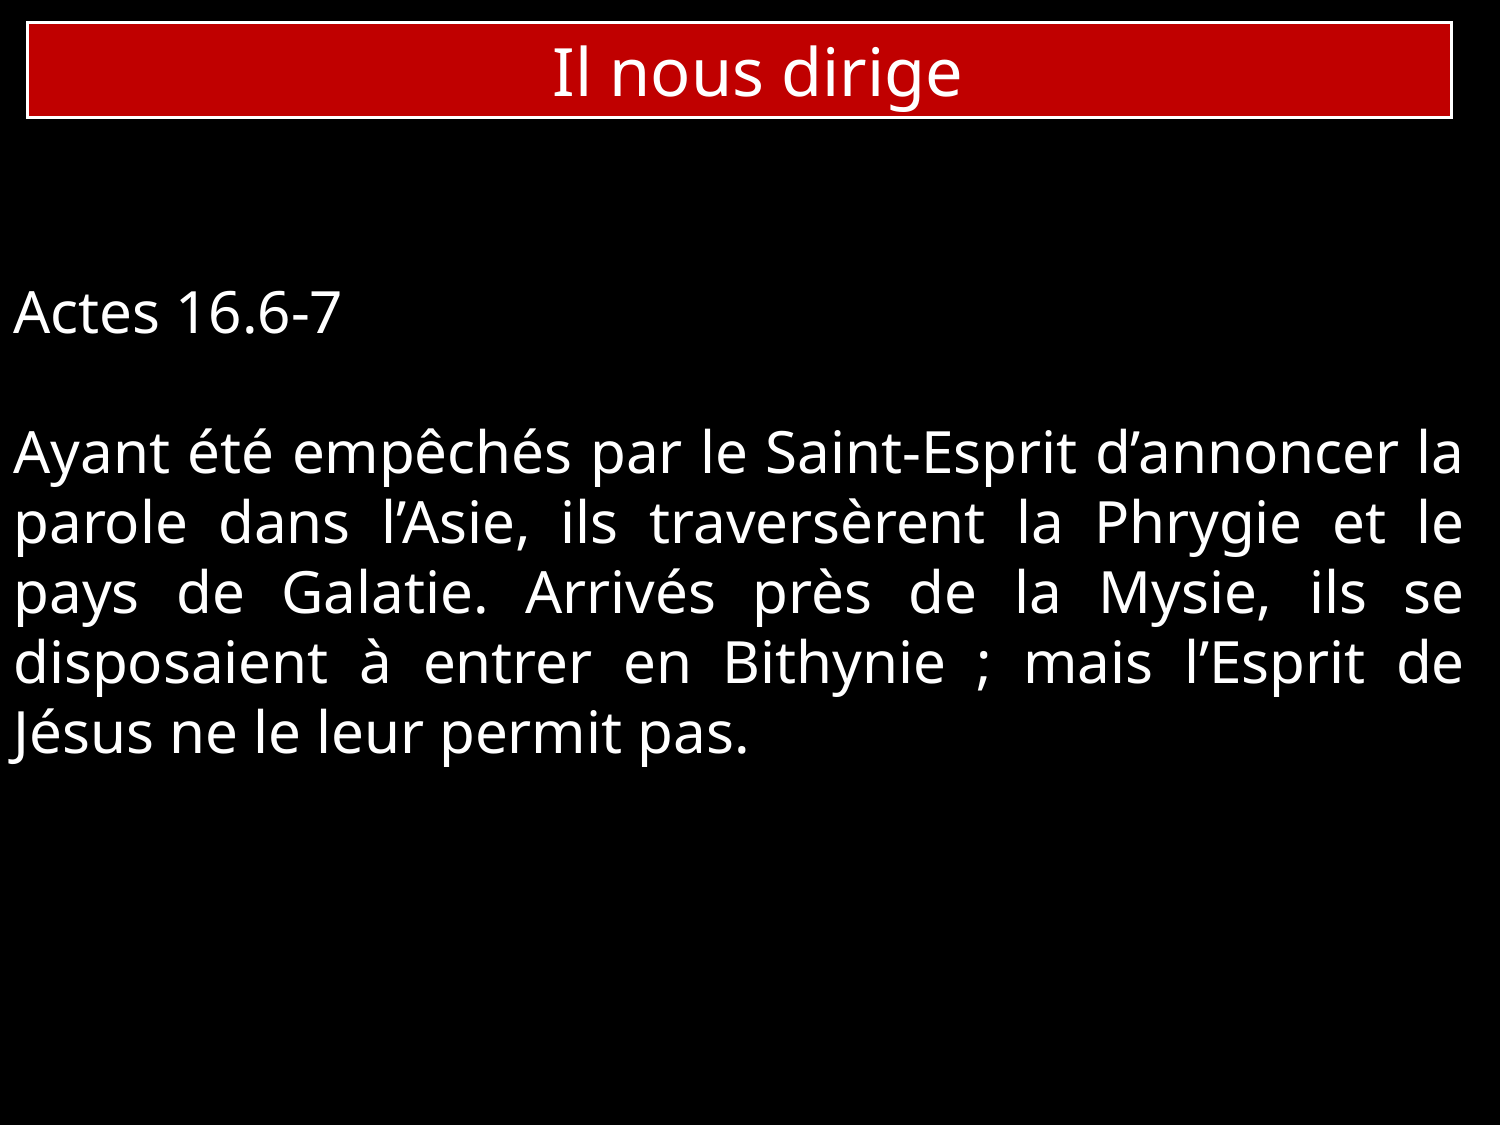

Il nous dirige
Actes 16.6-7
Ayant été empêchés par le Saint-Esprit d’annoncer la parole dans l’Asie, ils traversèrent la Phrygie et le pays de Galatie. Arrivés près de la Mysie, ils se disposaient à entrer en Bithynie ; mais l’Esprit de Jésus ne le leur permit pas.